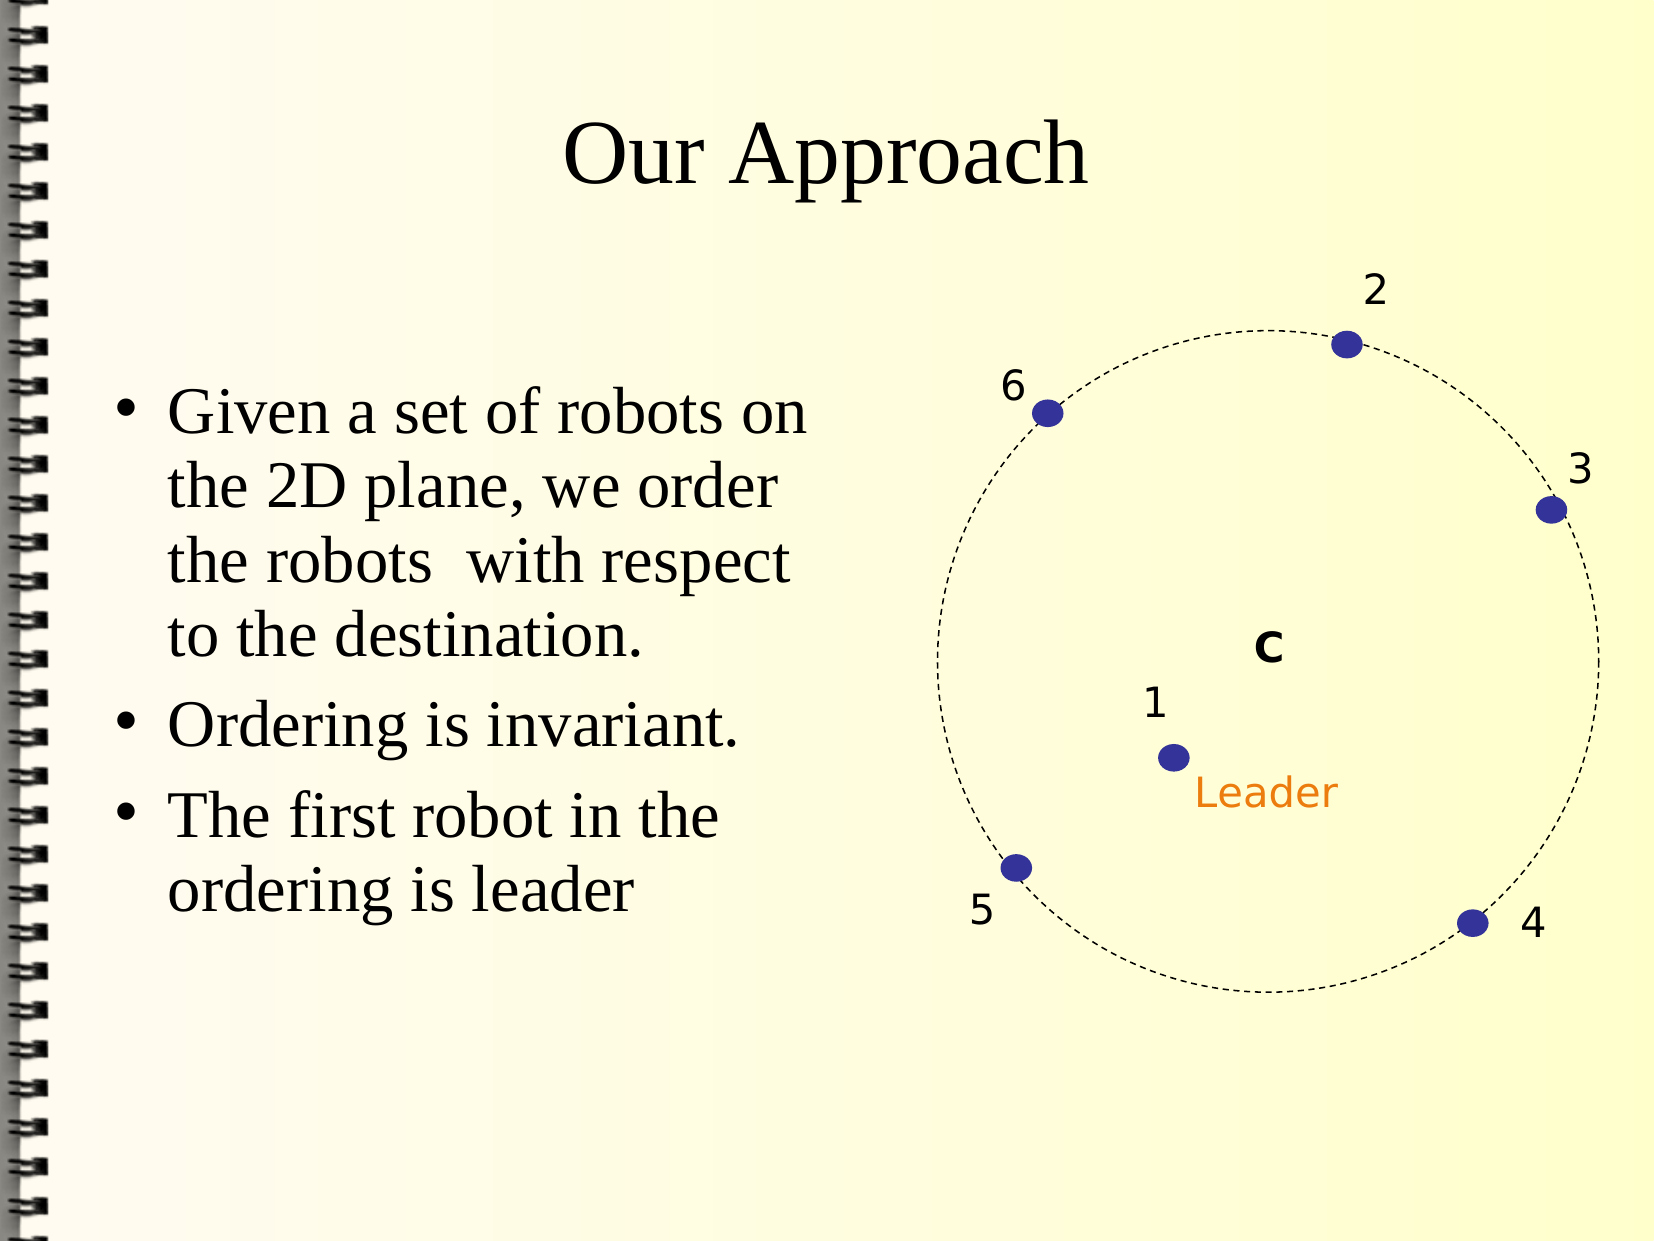

# Our Approach
2
6
Given a set of robots on the 2D plane, we order the robots with respect to the destination.
Ordering is invariant.
The first robot in the ordering is leader
3
C
1
Leader
5
4